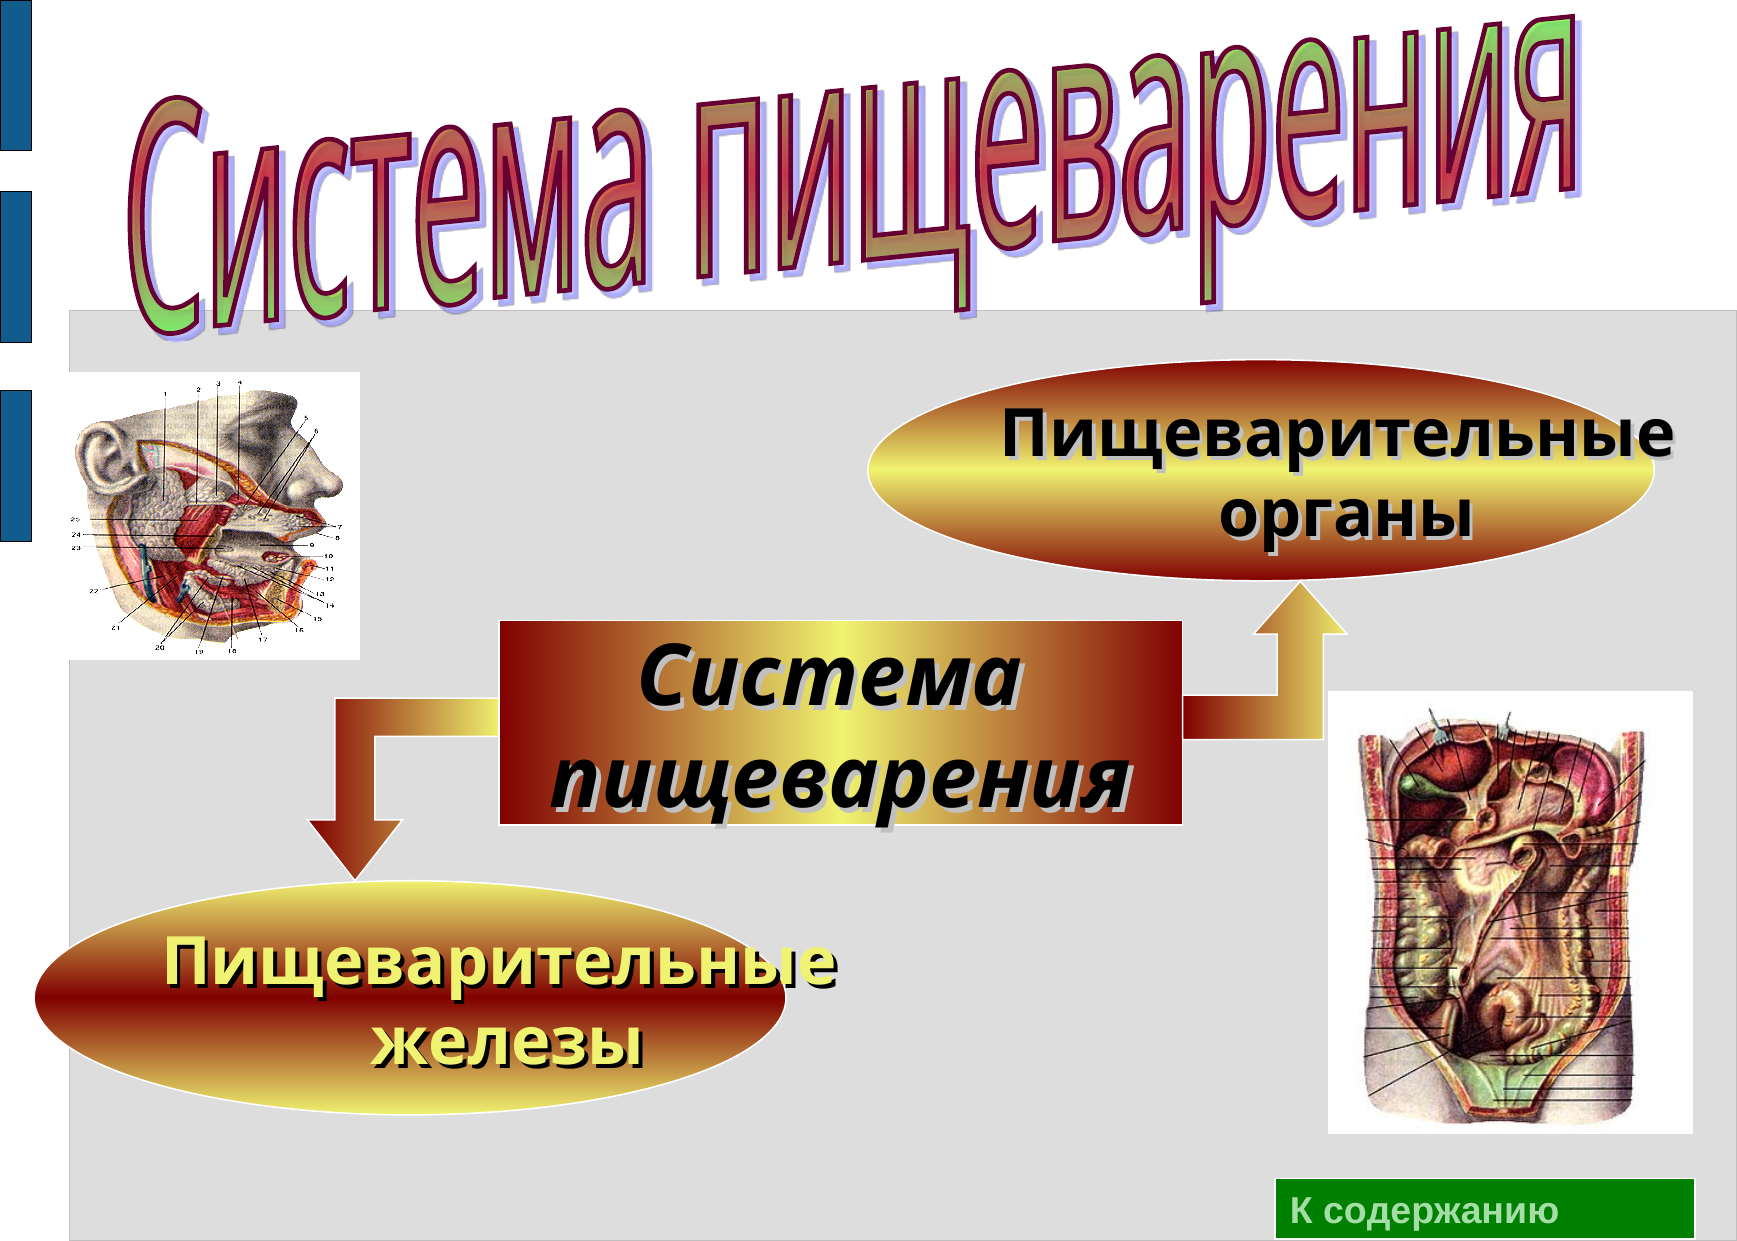

Система пищеварения
Пищеварительные
органы
Система
пищеварения
Пищеварительные
железы
К содержанию